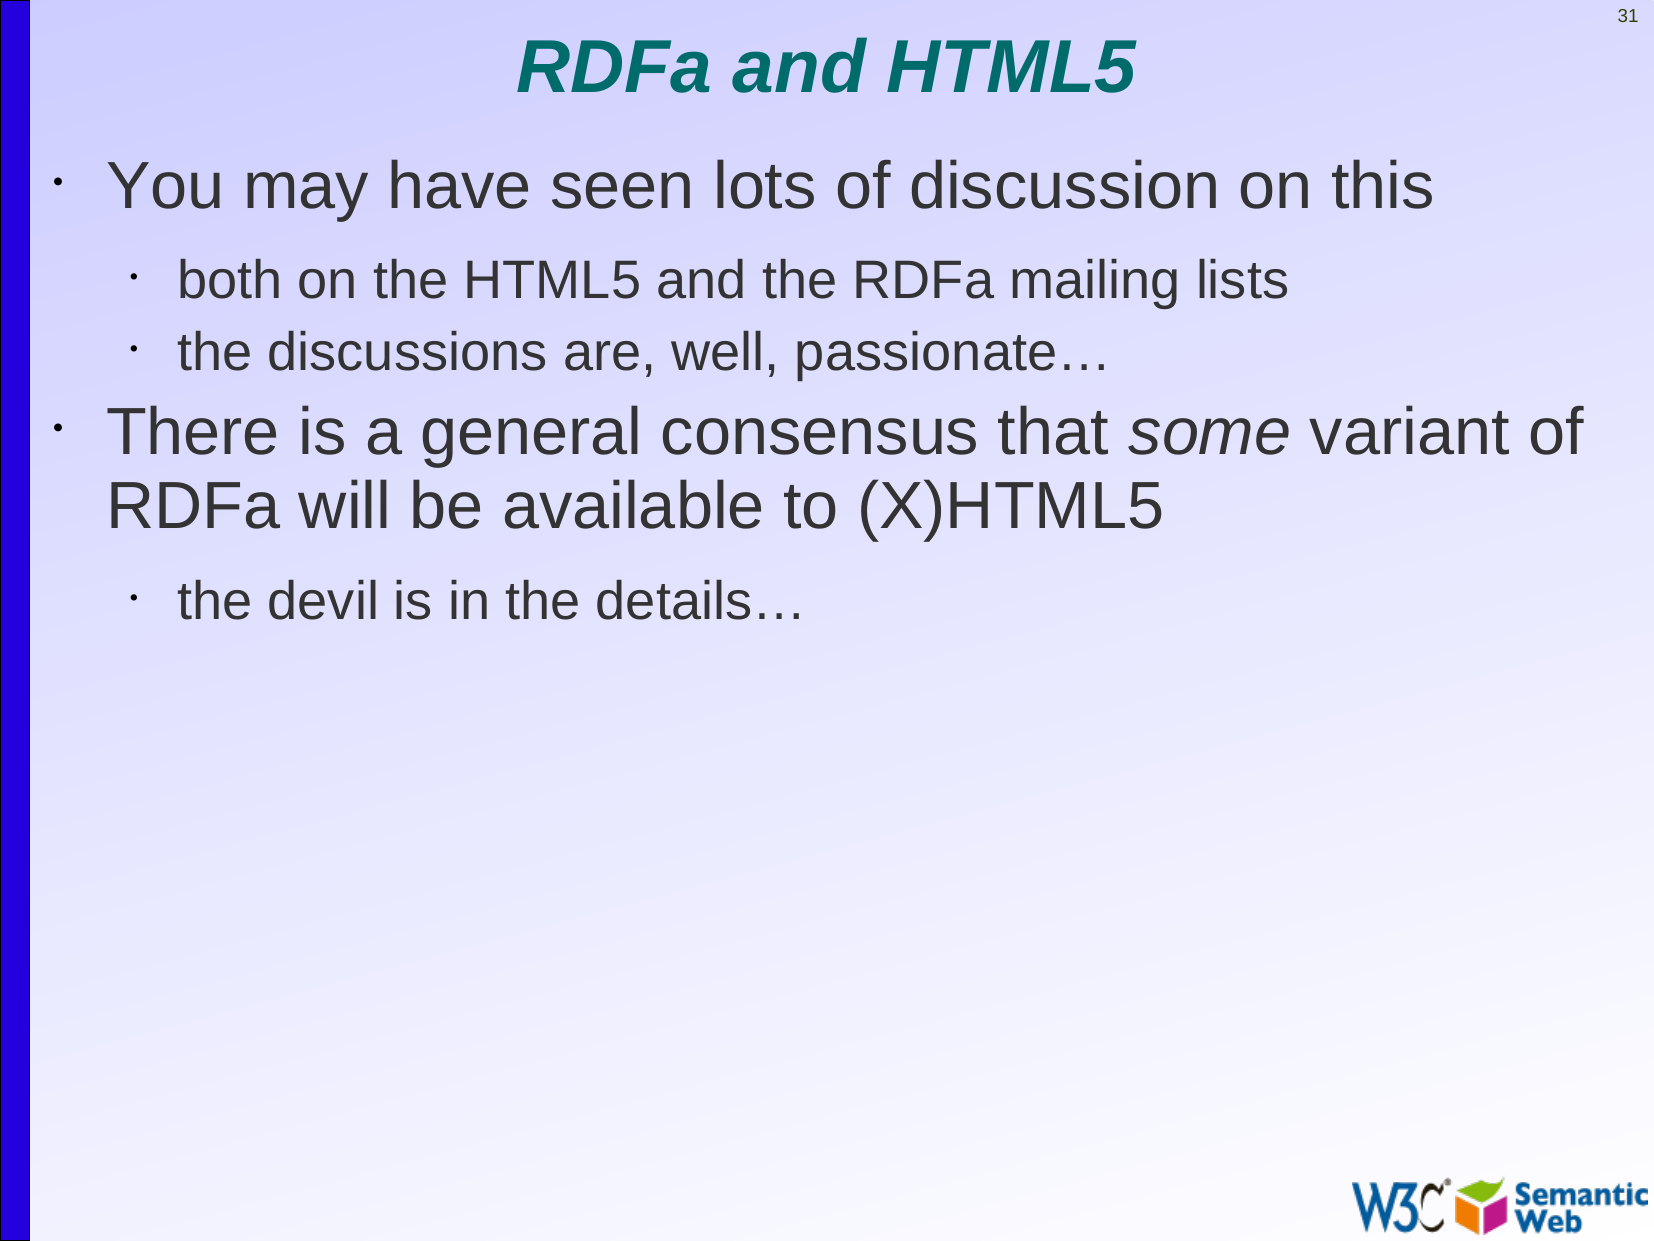

# RDFa and HTML5
You may have seen lots of discussion on this
both on the HTML5 and the RDFa mailing lists
the discussions are, well, passionate…
There is a general consensus that some variant of RDFa will be available to (X)HTML5
the devil is in the details…